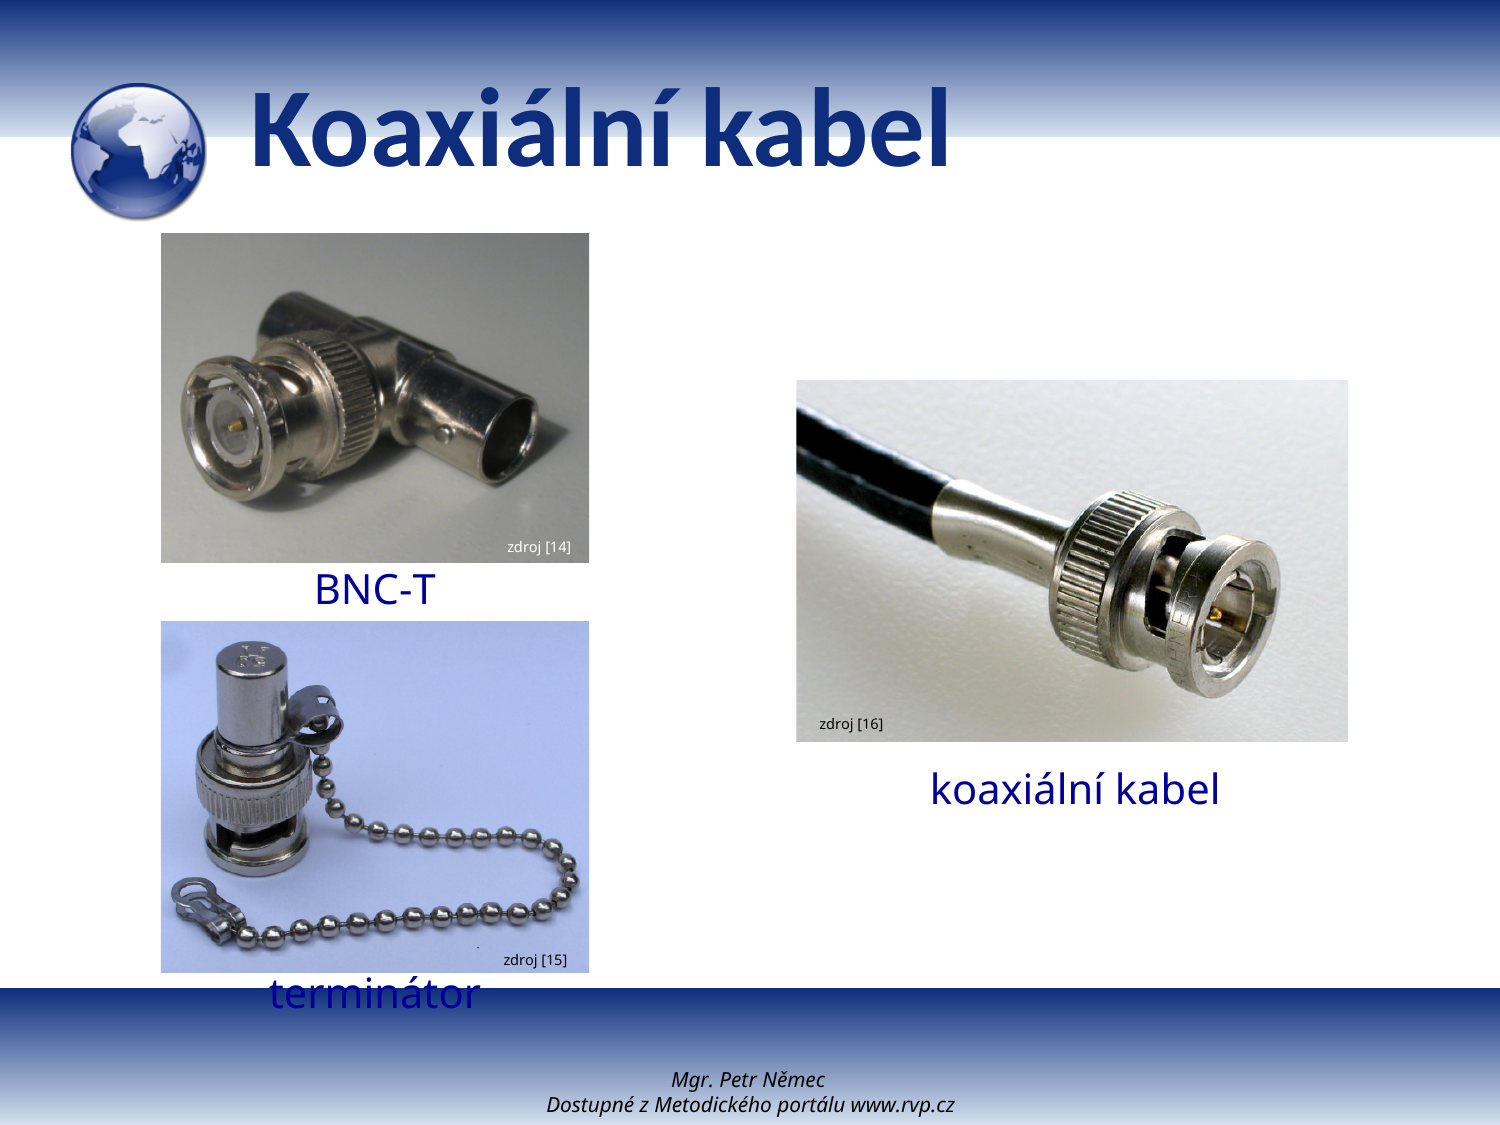

# Koaxiální kabel
zdroj [14]
BNC-T
zdroj [16]
koaxiální kabel
zdroj [15]
terminátor